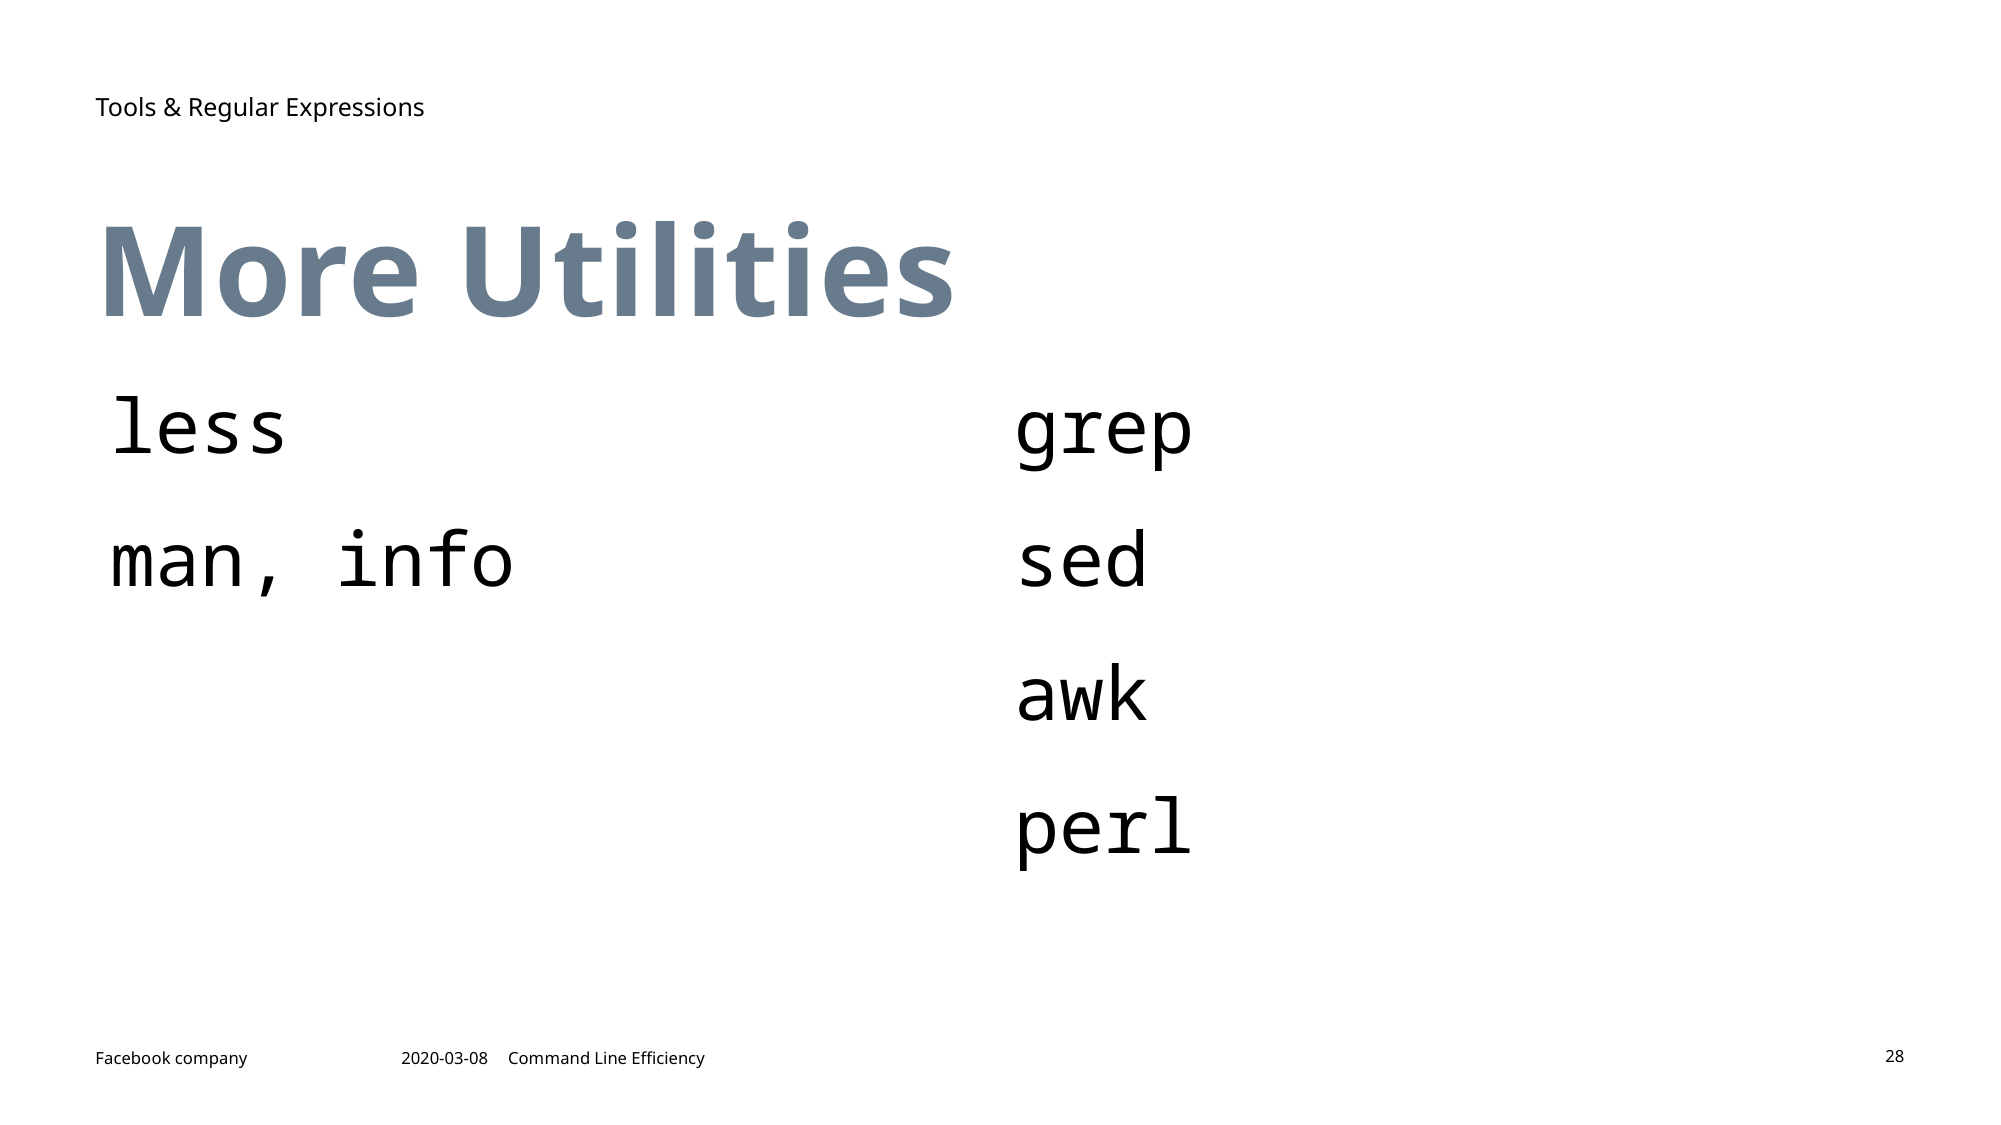

Tools & Regular Expressions
# More Utilities
| less man, info | grep sed awk perl |
| --- | --- |
2020-03-08
Command Line Efficiency